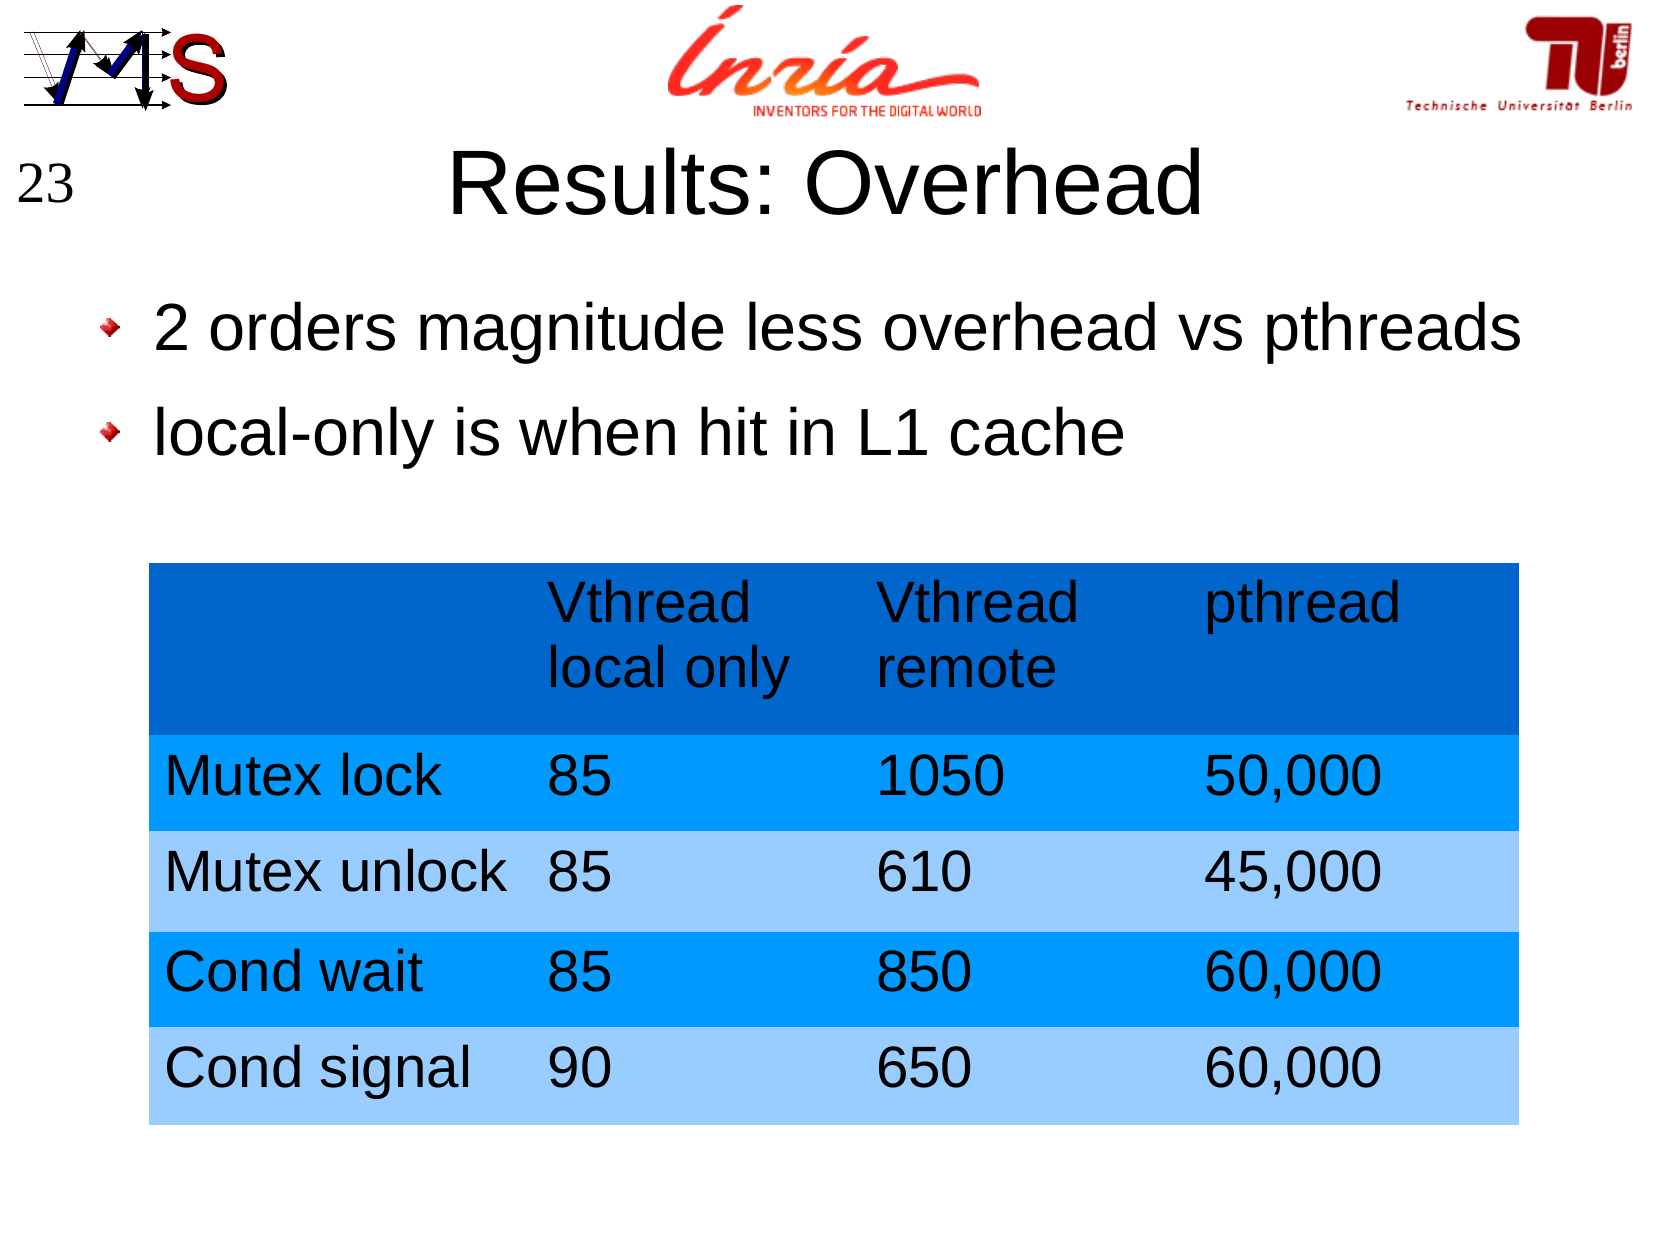

# Results: Overhead
23
2 orders magnitude less overhead vs pthreads
local-only is when hit in L1 cache
| | Vthread local only | Vthread remote | pthread |
| --- | --- | --- | --- |
| Mutex lock | 85 | 1050 | 50,000 |
| Mutex unlock | 85 | 610 | 45,000 |
| Cond wait | 85 | 850 | 60,000 |
| Cond signal | 90 | 650 | 60,000 |